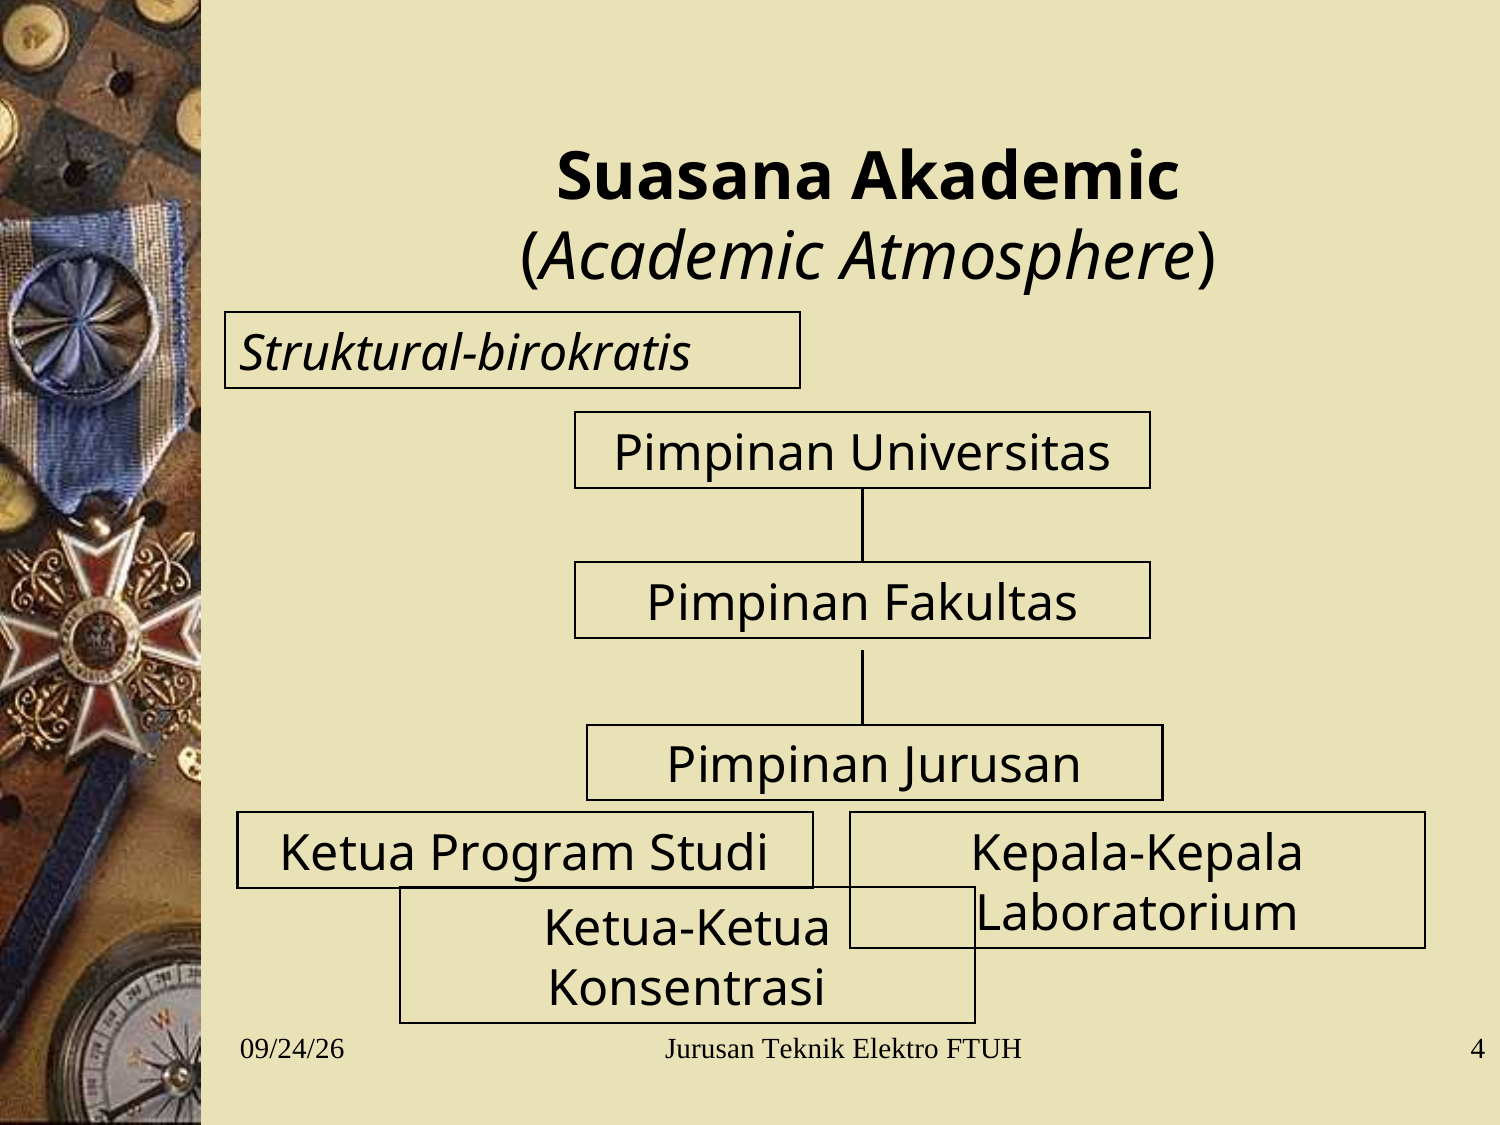

Suasana Akademic (Academic Atmosphere)
Struktural-birokratis
Pimpinan Universitas
Pimpinan Fakultas
Pimpinan Jurusan
Ketua Program Studi
Kepala-Kepala Laboratorium
Ketua-Ketua Konsentrasi
Jurusan Teknik Elektro FTUH
4